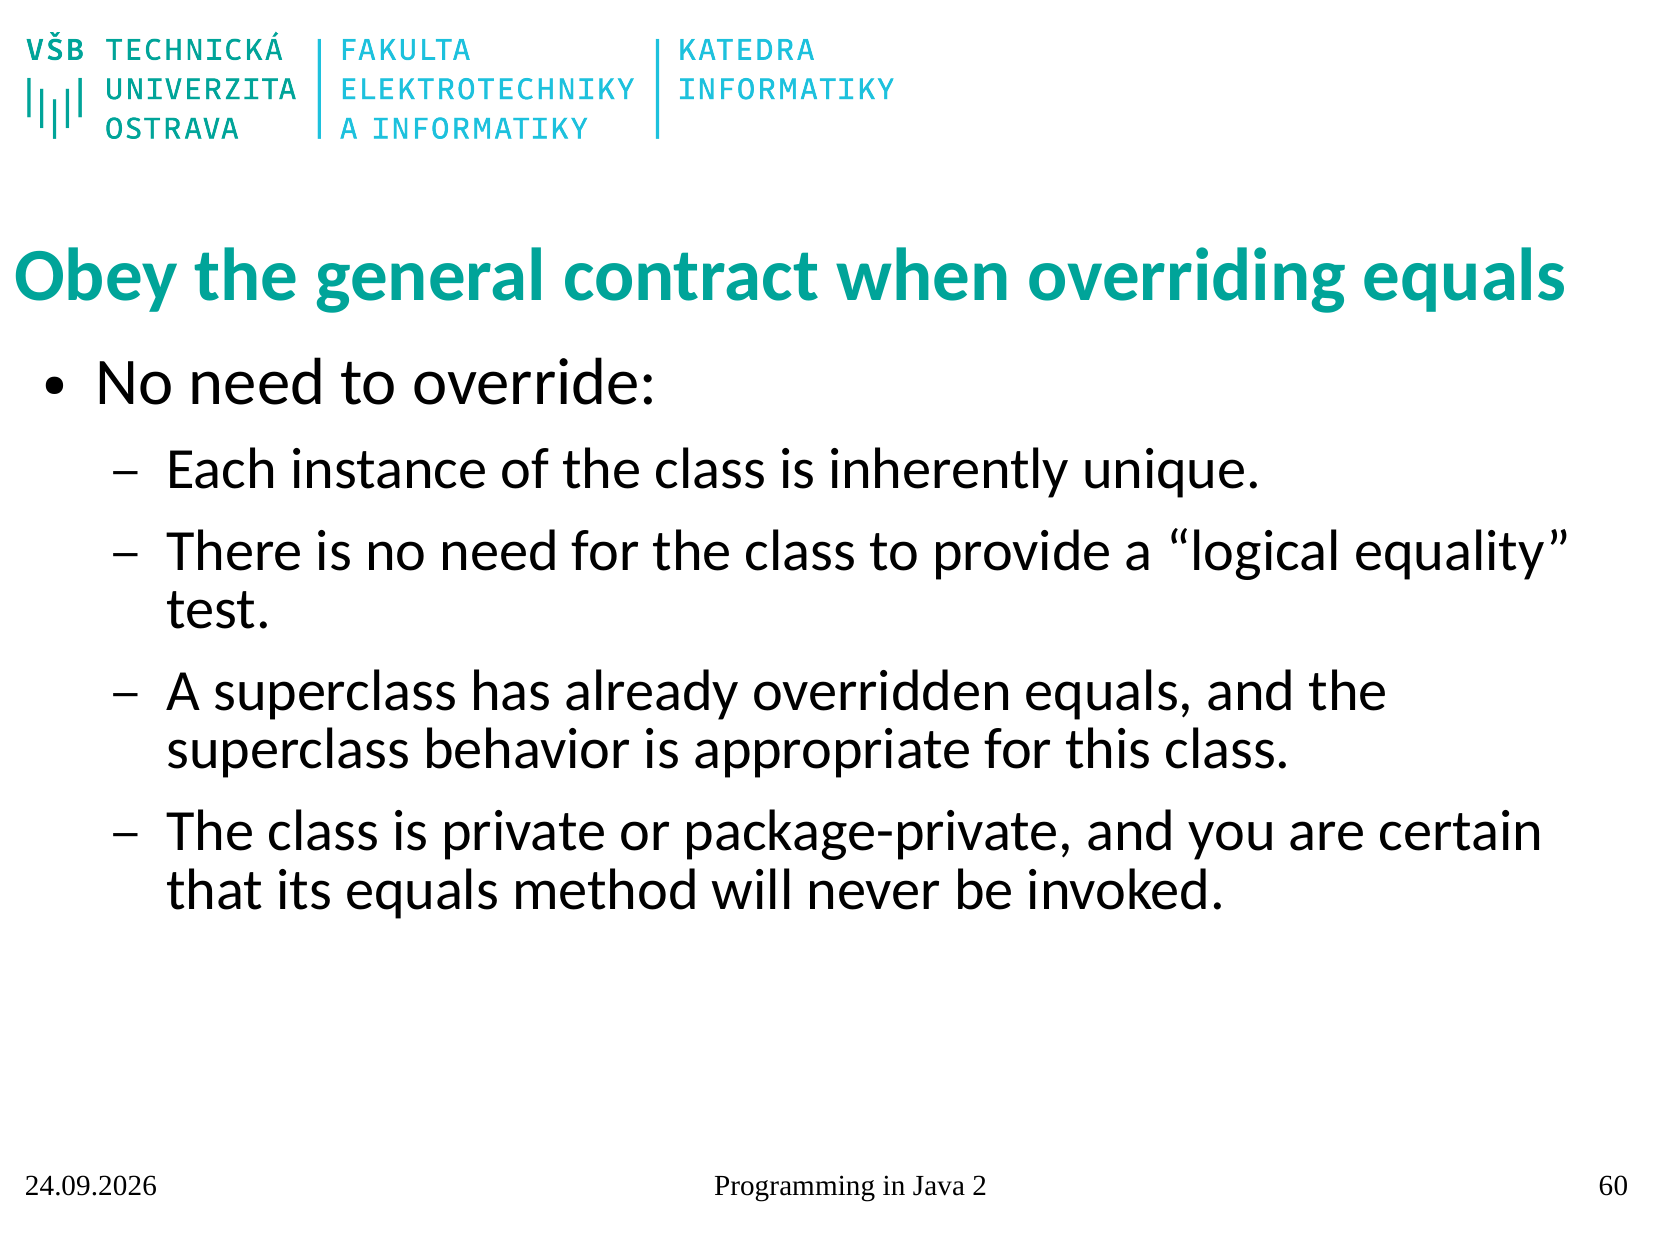

# Obey the general contract when overriding equals
No need to override:
Each instance of the class is inherently unique.
There is no need for the class to provide a “logical equality” test.
A superclass has already overridden equals, and the superclass behavior is appropriate for this class.
The class is private or package-private, and you are certain that its equals method will never be invoked.
Programming in Java 2
60